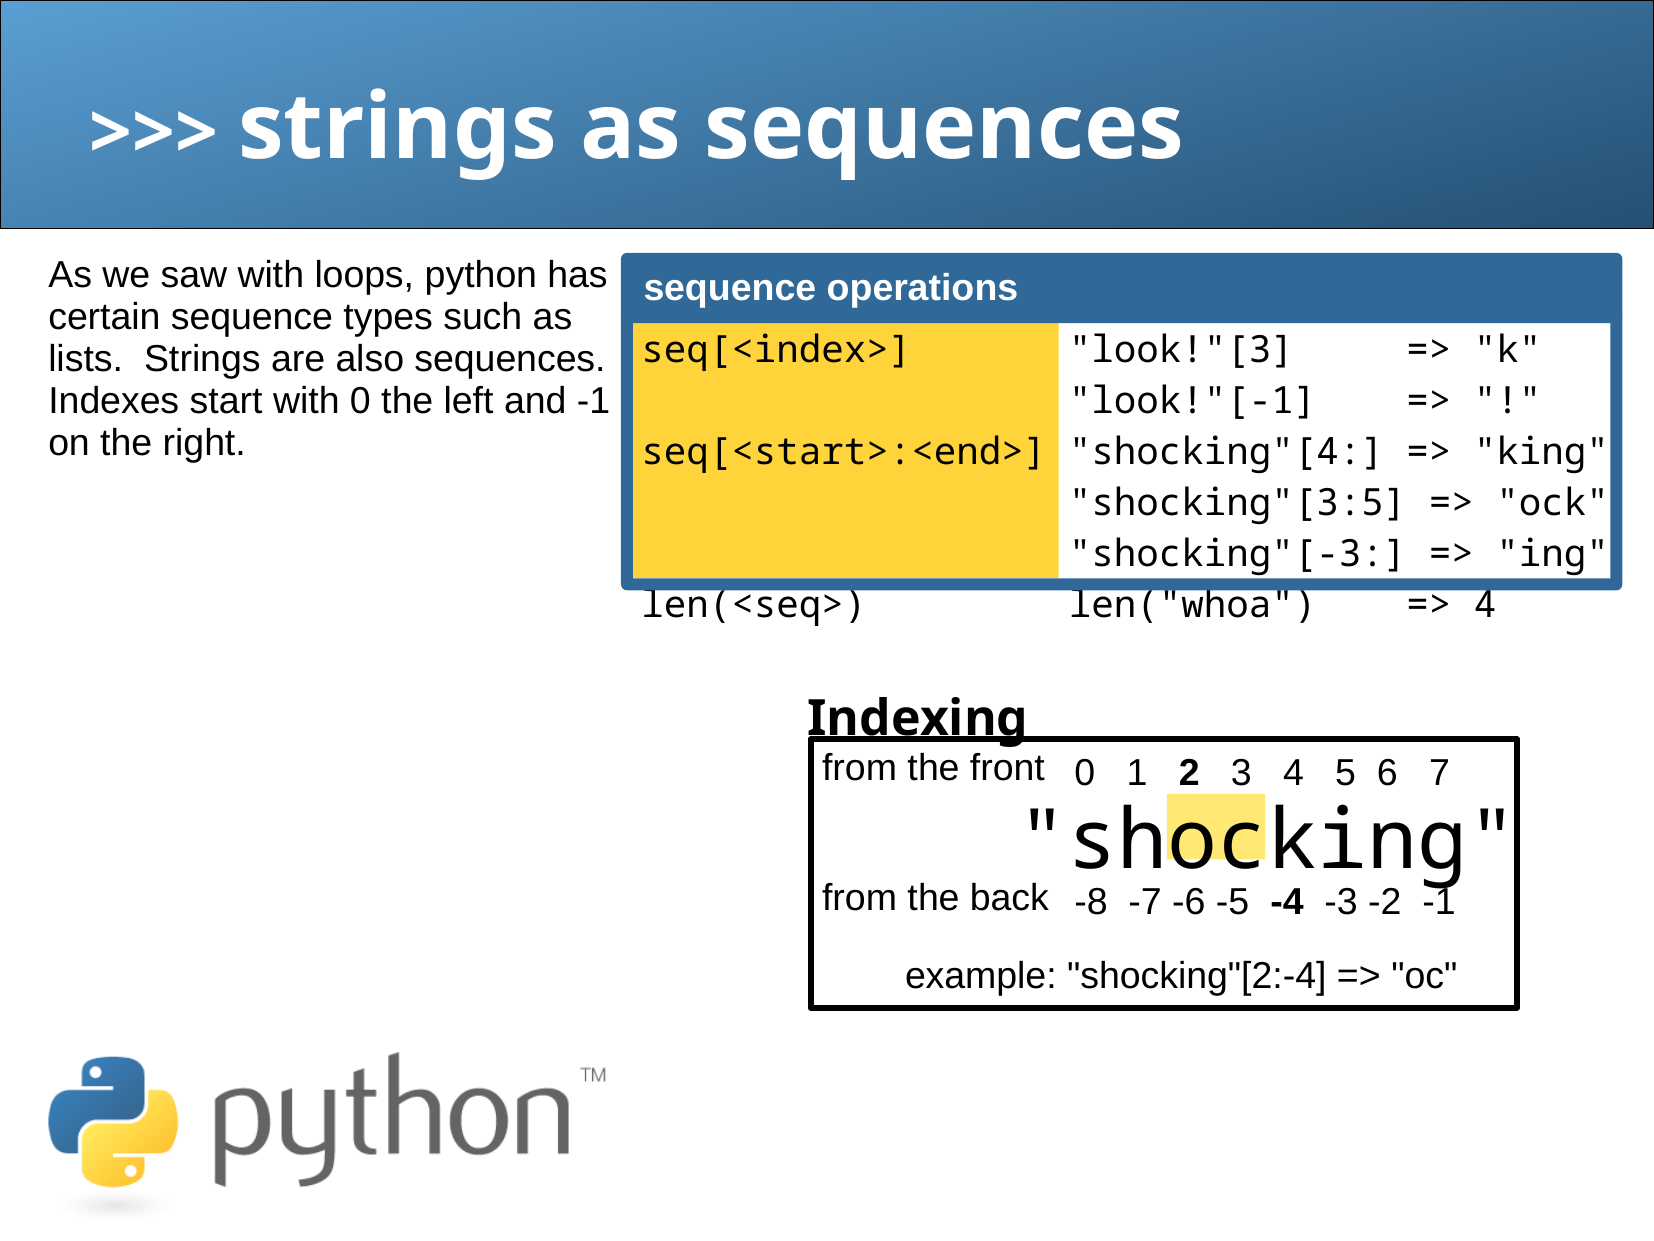

>>> strings as sequences
As we saw with loops, python has certain sequence types such as lists. Strings are also sequences. Indexes start with 0 the left and -1 on the right.
sequence operations
seq[<index>] "look!"[3] => "k"
 "look!"[-1] => "!"
seq[<start>:<end>] "shocking"[4:] => "king"
 "shocking"[3:5] => "ock"
 "shocking"[-3:] => "ing"
len(<seq>) len("whoa") => 4
Indexing
from the front
0 1 2 3 4 5 6 7
"shocking"
from the back
-8 -7 -6 -5 -4 -3 -2 -1
example: "shocking"[2:-4] => "oc"